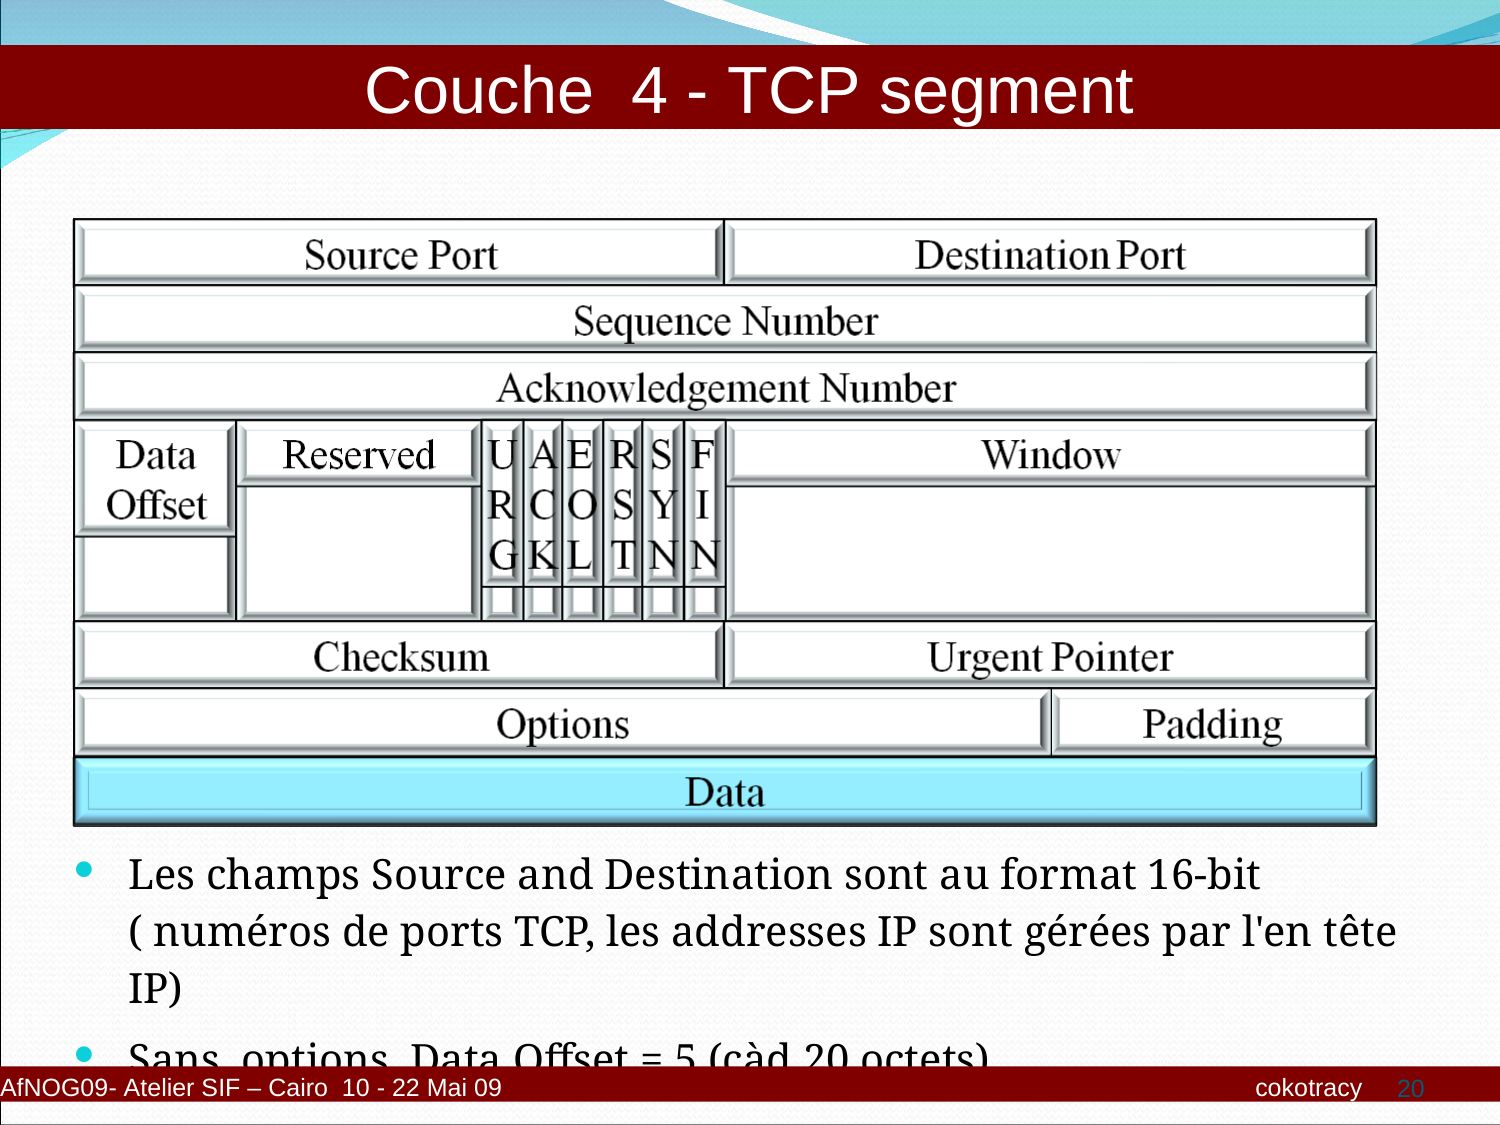

Couche 4 - TCP segment
# Les champs Source and Destination sont au format 16-bit ( numéros de ports TCP, les addresses IP sont gérées par l'en tête IP)‏
Sans options, Data Offset = 5 (càd 20 octets)‏
AfNOG09- Atelier SIF – Cairo 10 - 22 Mai 09 cokotracy